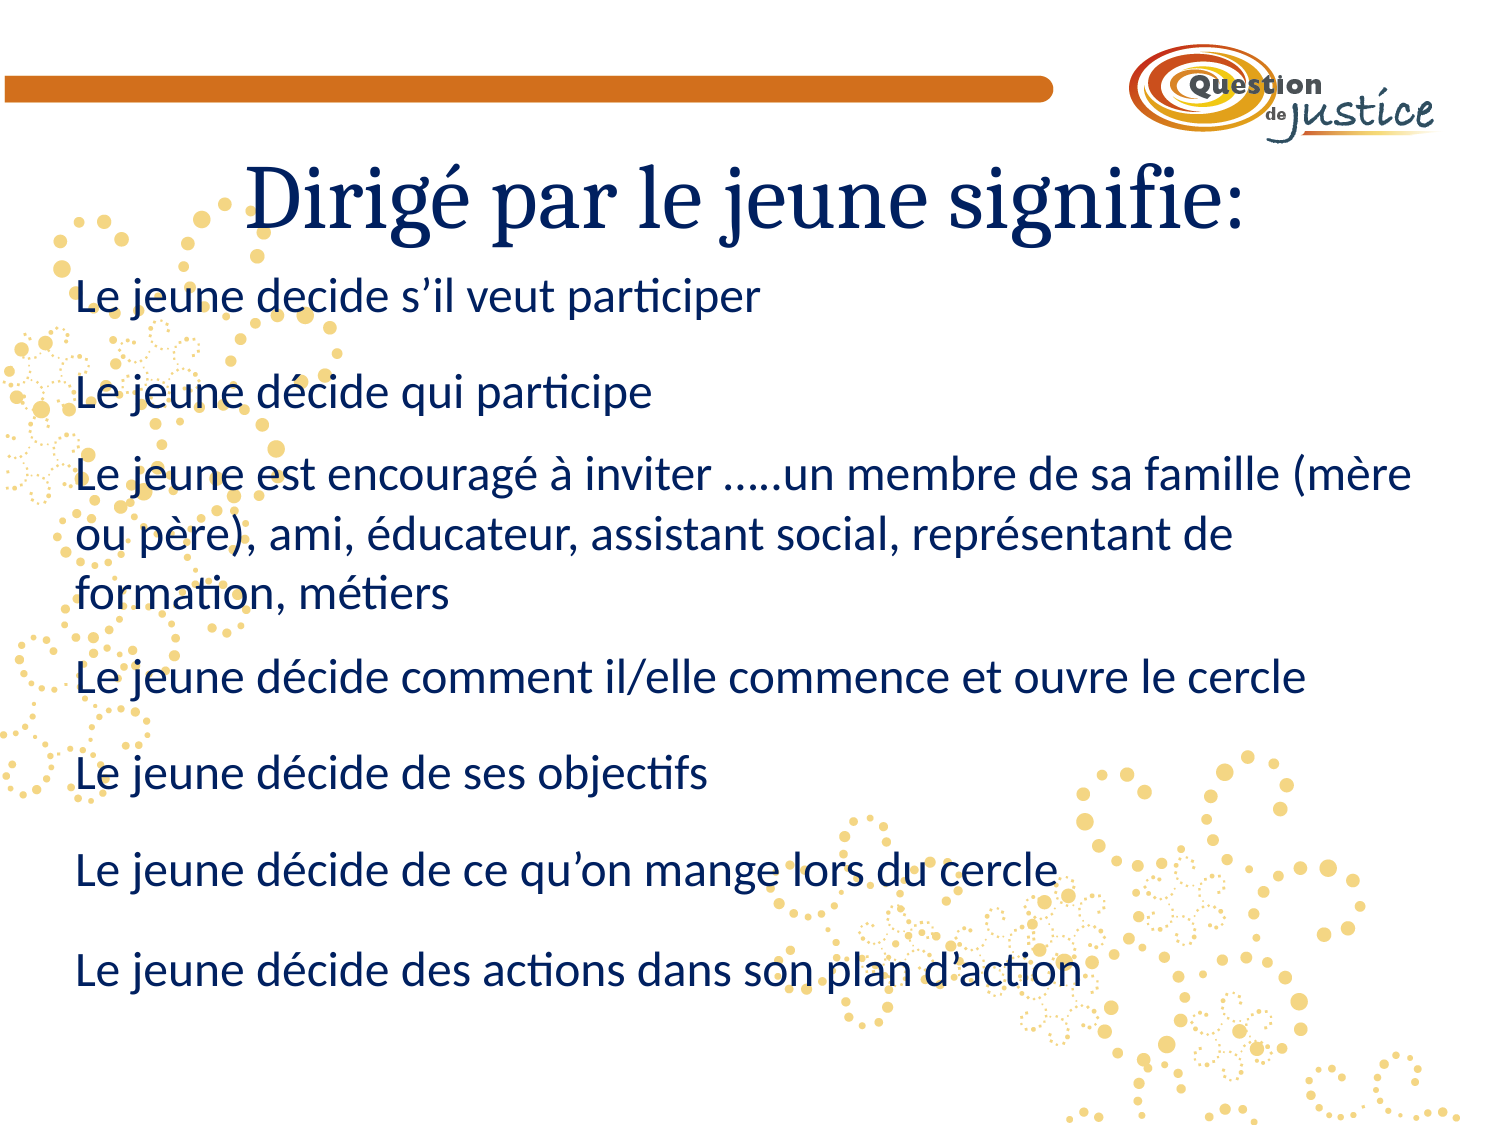

# Dirigé par le jeune signifie:
Le jeune decide s’il veut participer
Le jeune décide qui participe
Le jeune est encouragé à inviter …..un membre de sa famille (mère ou père), ami, éducateur, assistant social, représentant de formation, métiers
Le jeune décide comment il/elle commence et ouvre le cercle
Le jeune décide de ses objectifs
Le jeune décide de ce qu’on mange lors du cercle
Le jeune décide des actions dans son plan d’action